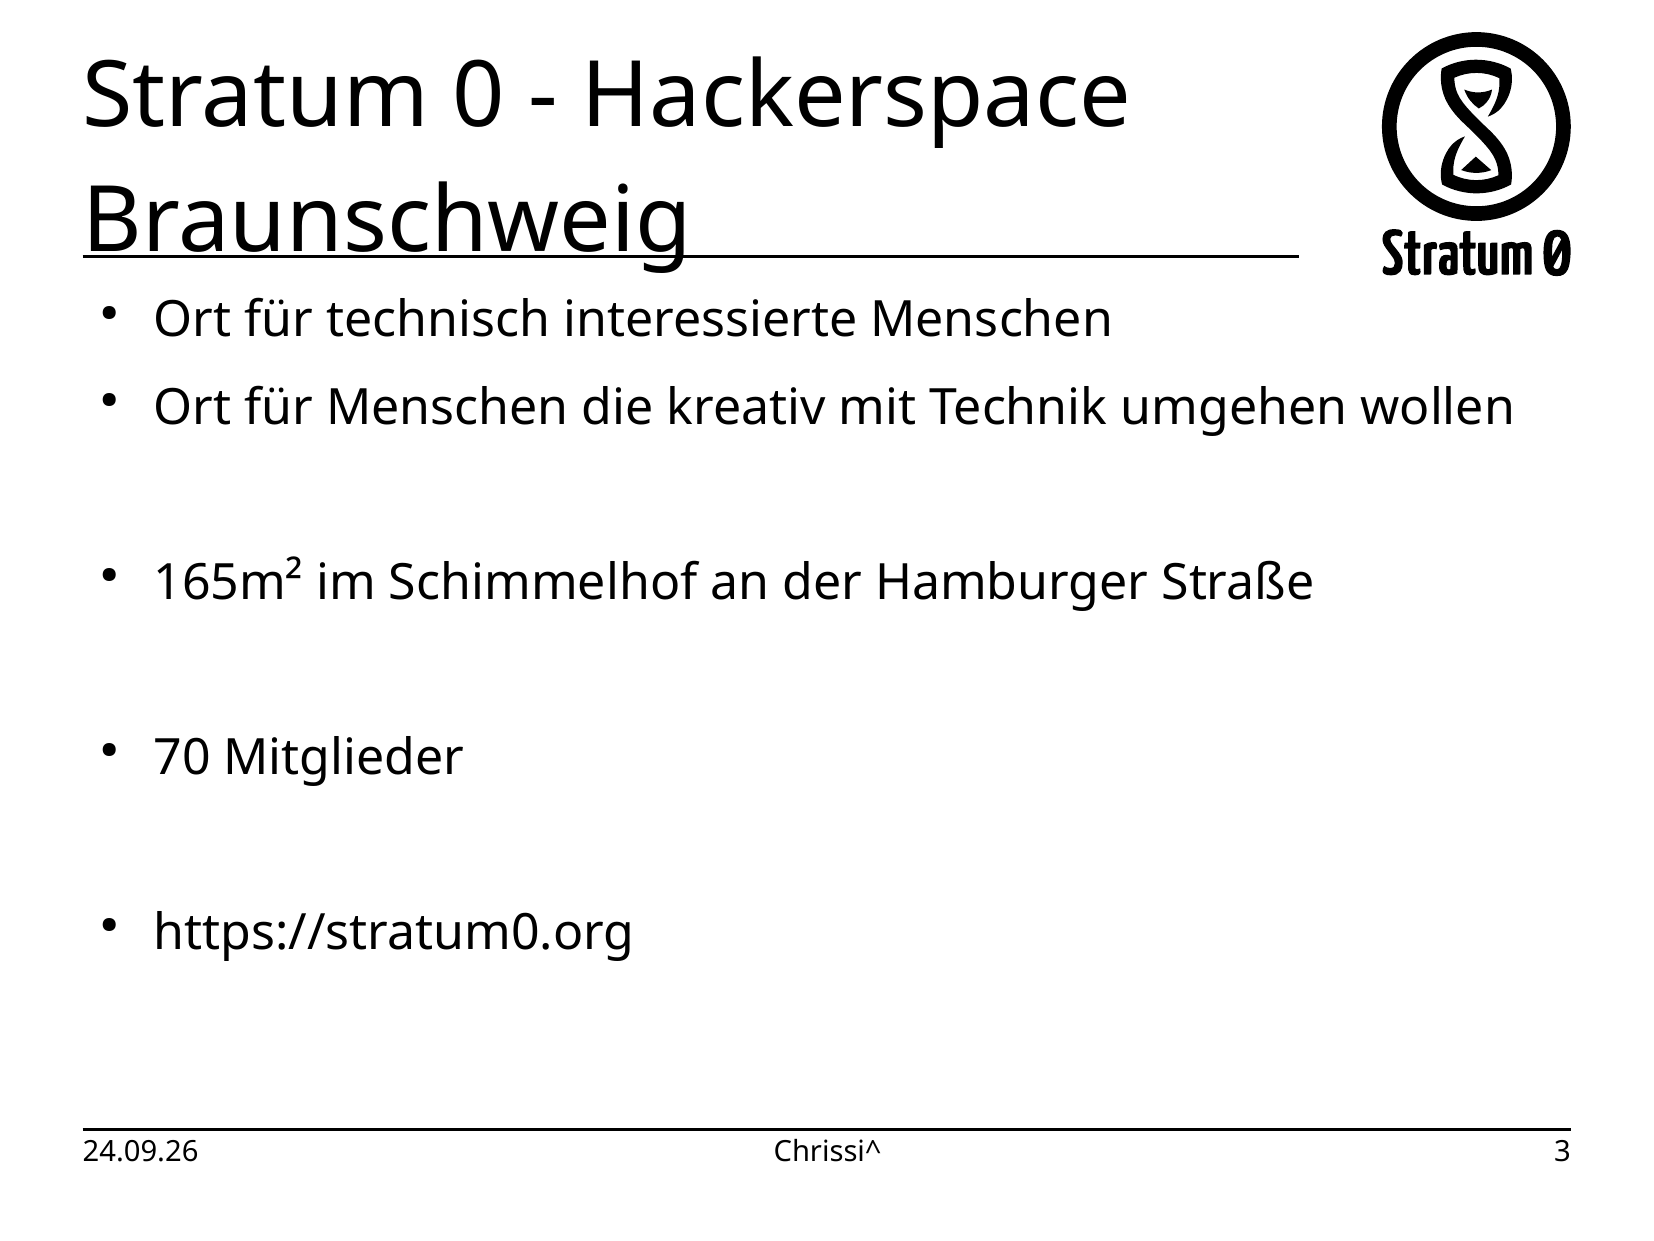

# Stratum 0 - Hackerspace Braunschweig
Ort für technisch interessierte Menschen
Ort für Menschen die kreativ mit Technik umgehen wollen
165m² im Schimmelhof an der Hamburger Straße
70 Mitglieder
https://stratum0.org
Chrissi^
3